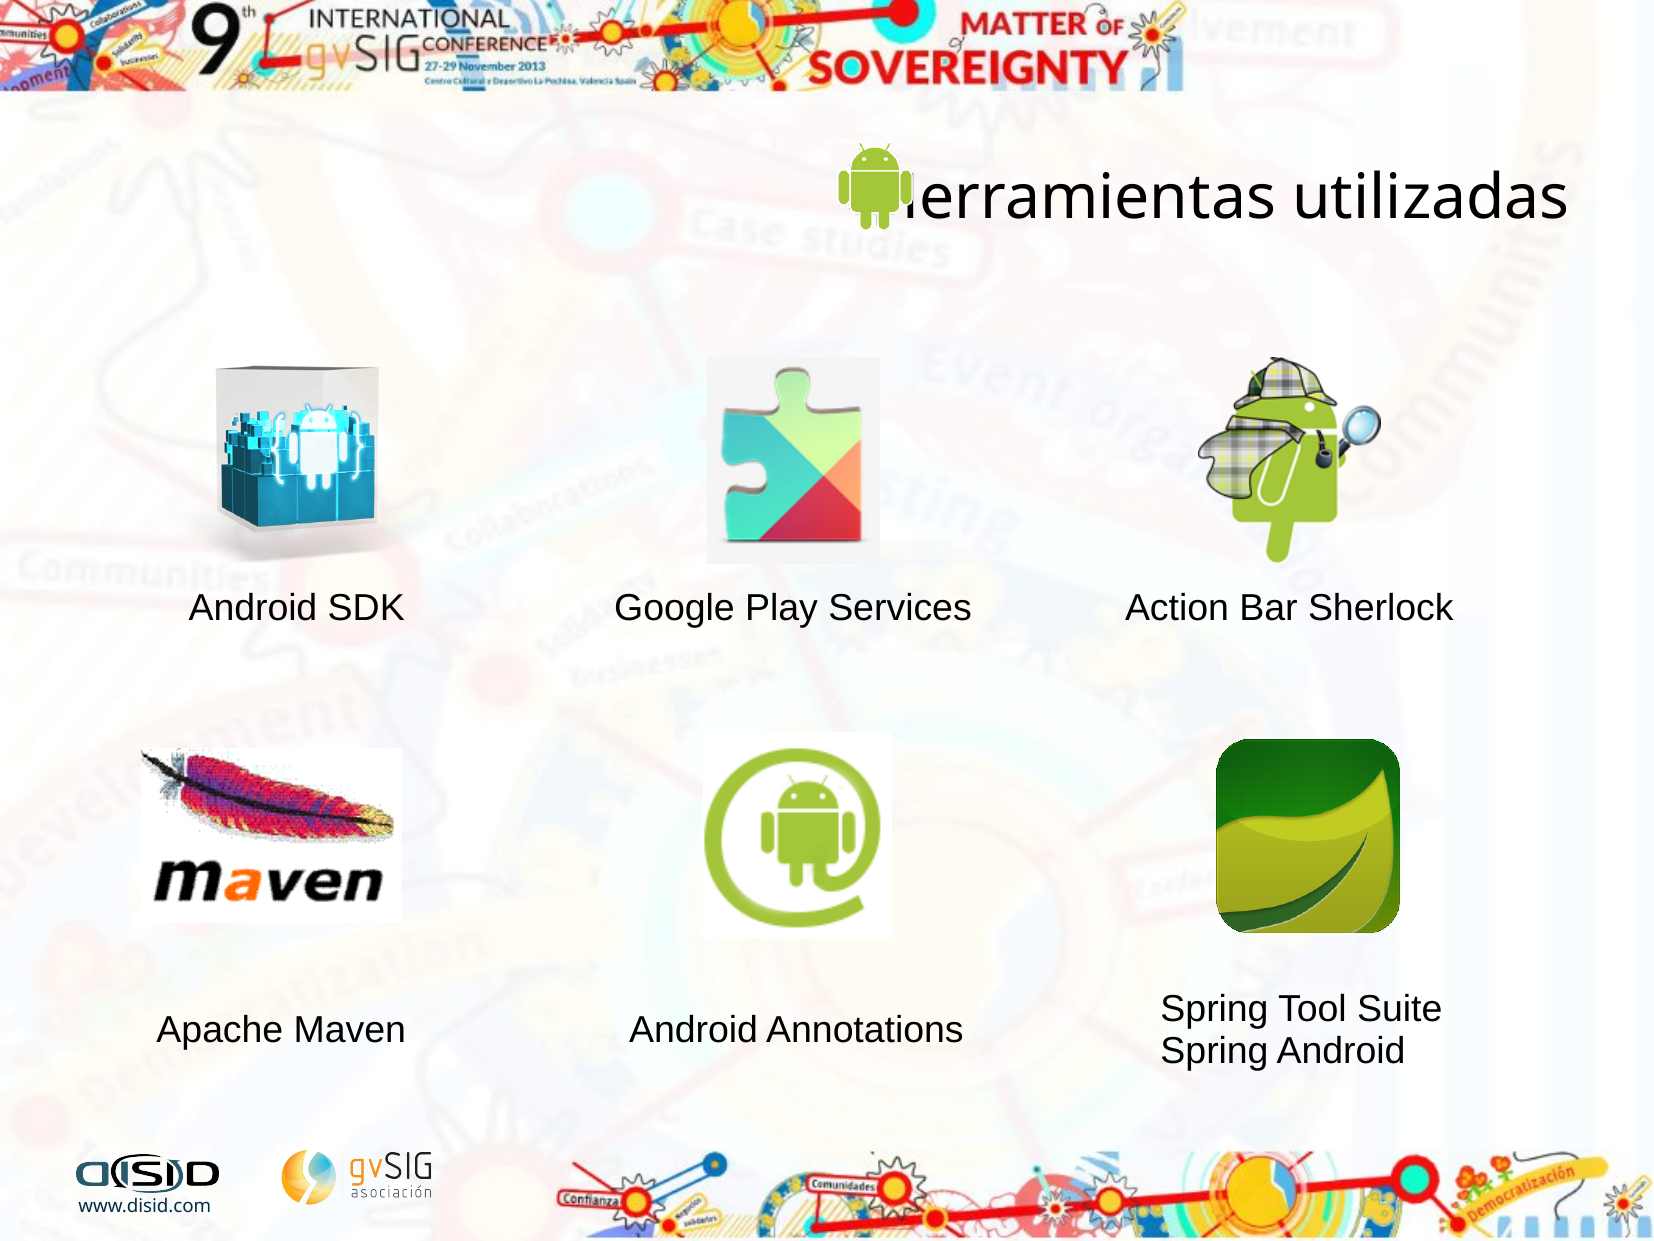

# Herramientas utilizadas
Android SDK
Google Play Services
Action Bar Sherlock
Spring Tool Suite
Spring Android
Apache Maven
Android Annotations